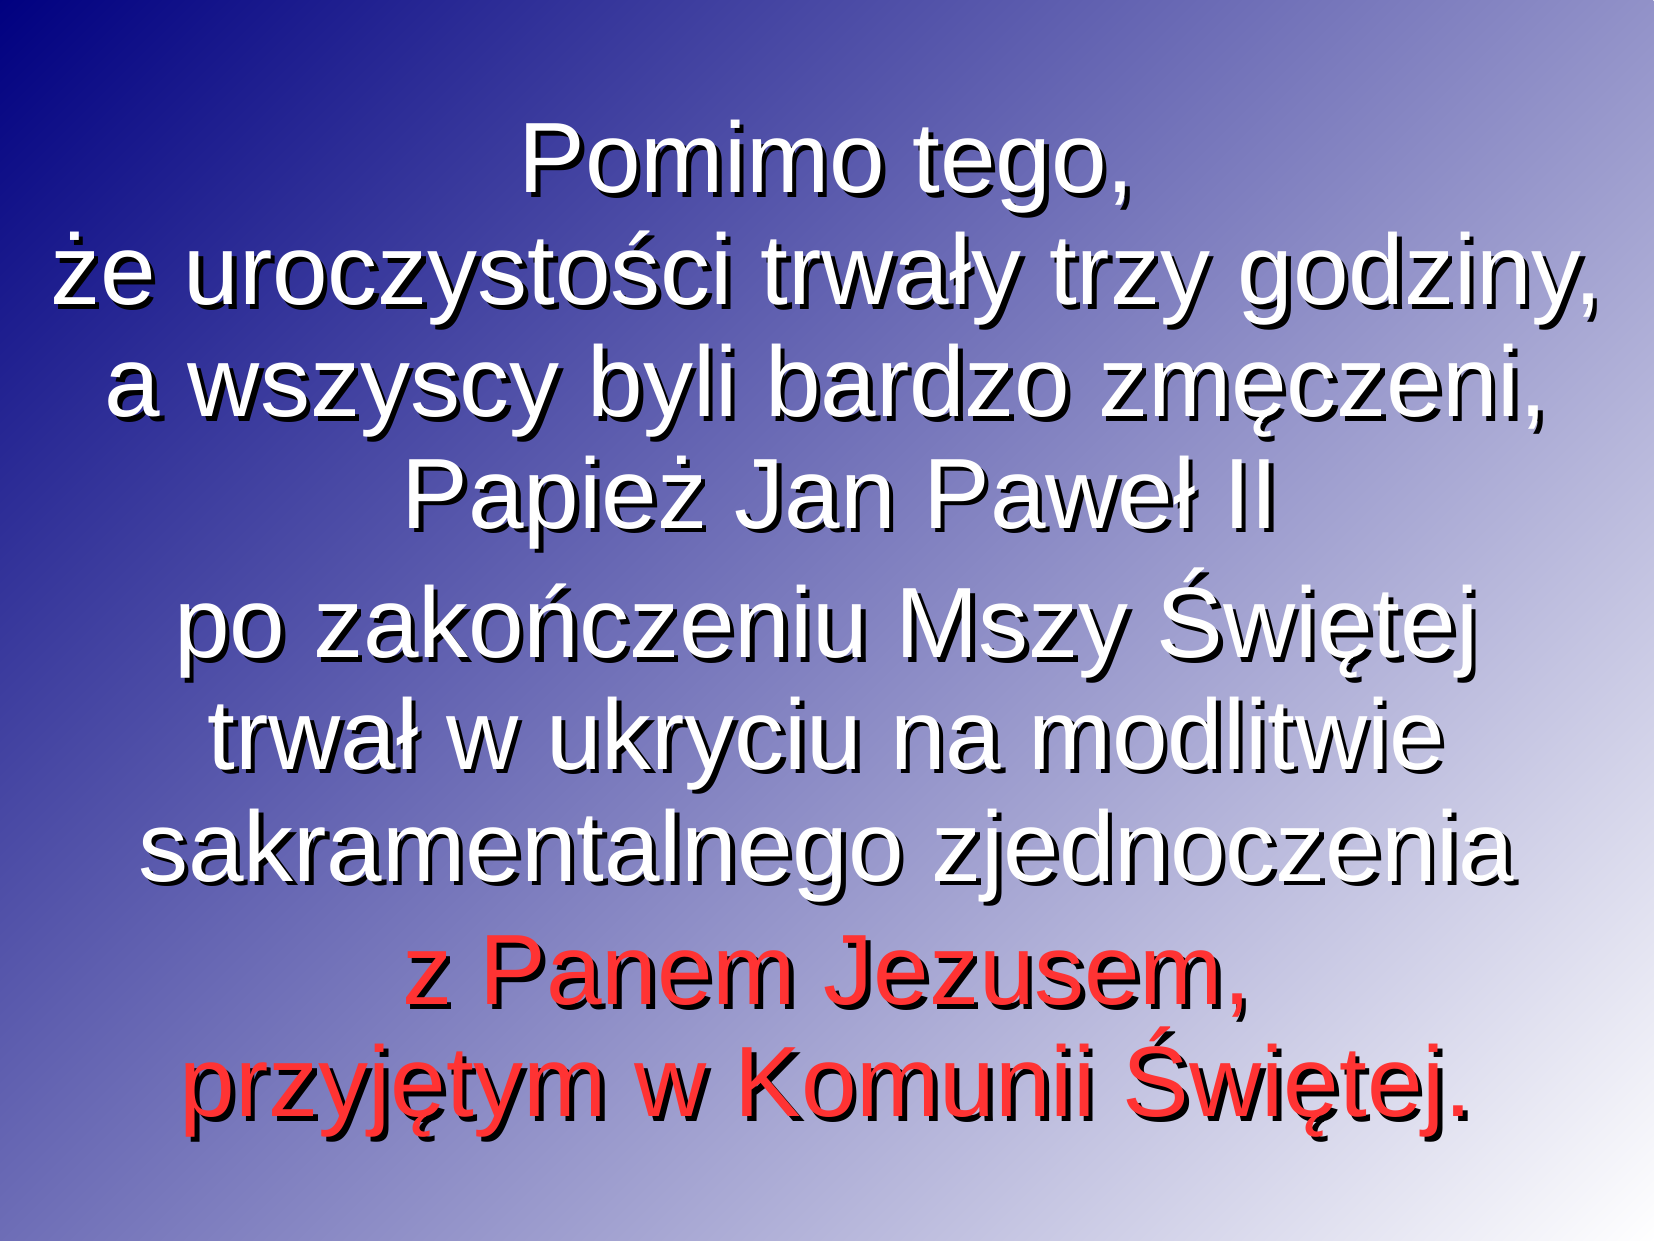

# Pomimo tego,
że uroczystości trwały trzy godziny,
a wszyscy byli bardzo zmęczeni,
 Papież Jan Paweł II
po zakończeniu Mszy Świętej
trwał w ukryciu na modlitwie
sakramentalnego zjednoczenia
z Panem Jezusem,
przyjętym w Komunii Świętej.